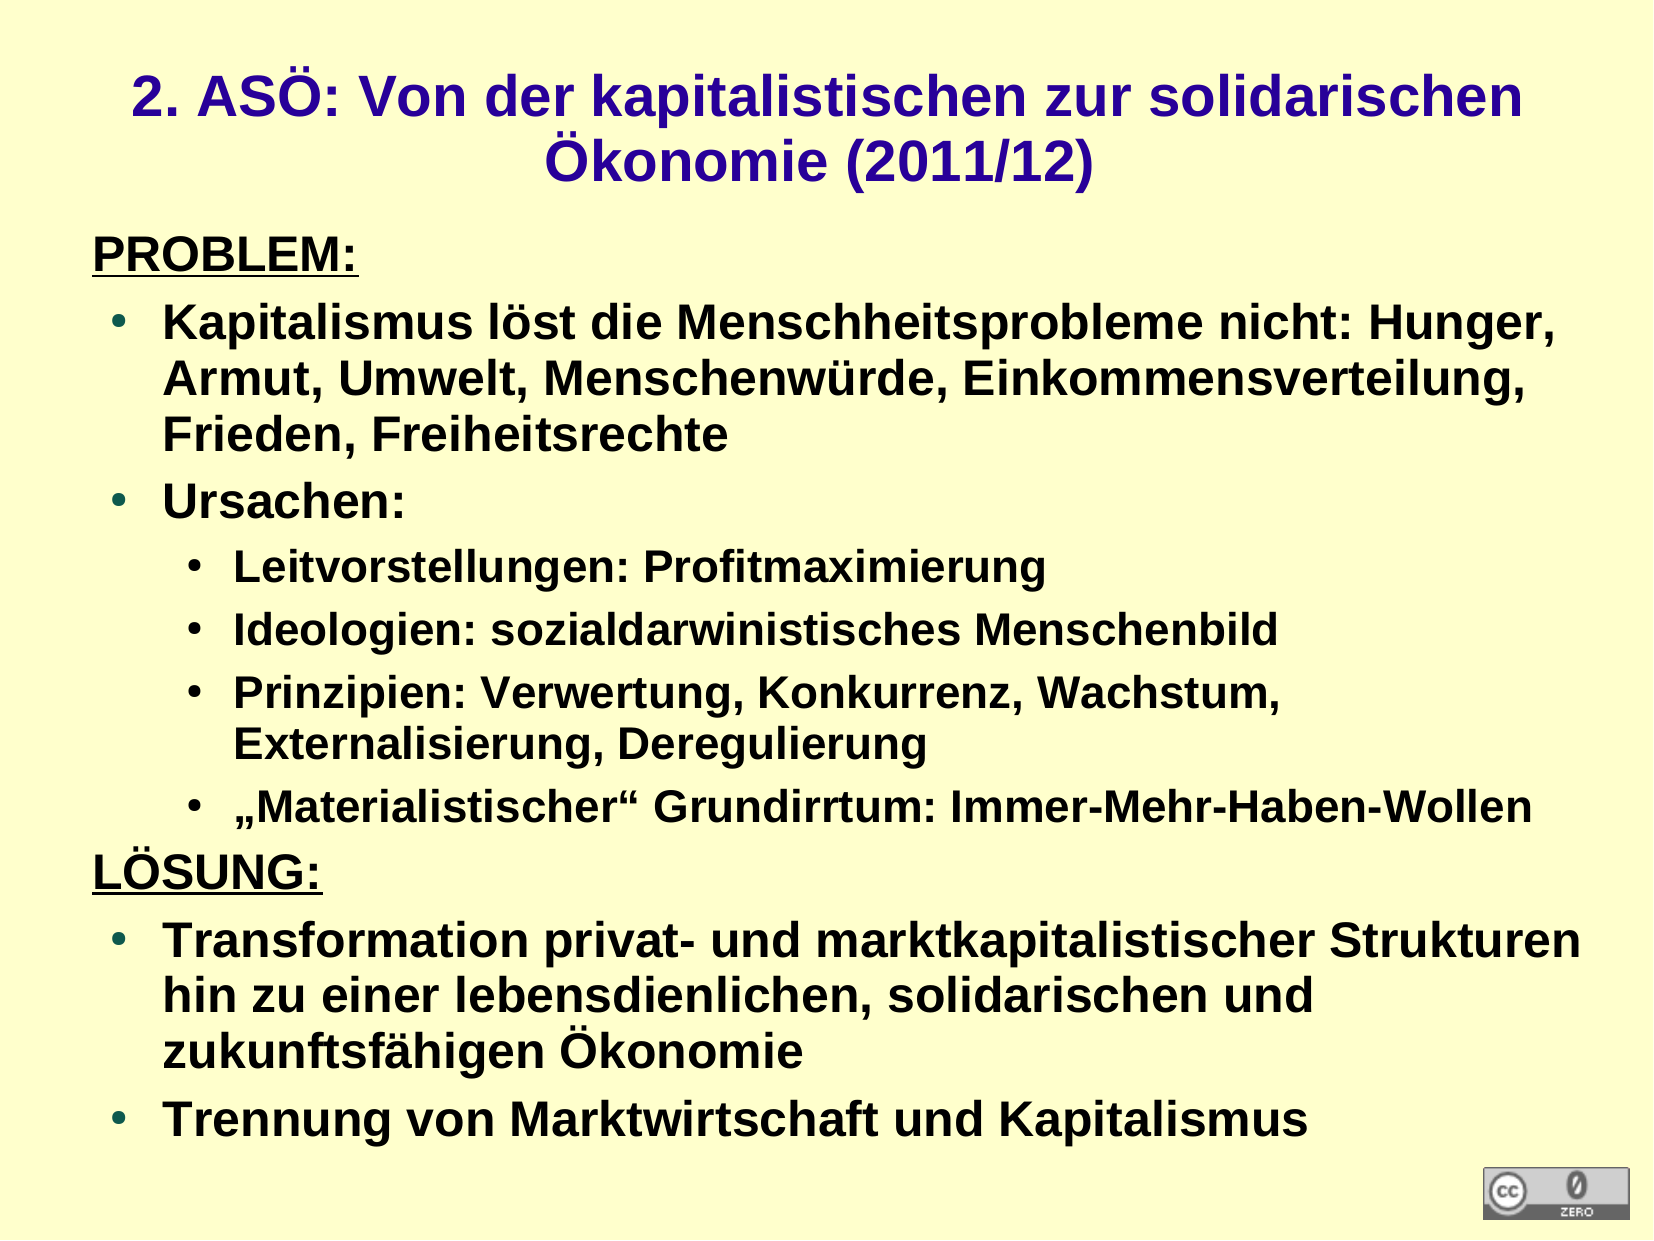

# 2. ASÖ: Von der kapitalistischen zur solidarischen Ökonomie (2011/12)
PROBLEM:
Kapitalismus löst die Menschheitsprobleme nicht: Hunger, Armut, Umwelt, Menschenwürde, Einkommensverteilung, Frieden, Freiheitsrechte
Ursachen:
Leitvorstellungen: Profitmaximierung
Ideologien: sozialdarwinistisches Menschenbild
Prinzipien: Verwertung, Konkurrenz, Wachstum, Externalisierung, Deregulierung
„Materialistischer“ Grundirrtum: Immer-Mehr-Haben-Wollen
LÖSUNG:
Transformation privat- und marktkapitalistischer Strukturen hin zu einer lebensdienlichen, solidarischen und zukunftsfähigen Ökonomie
Trennung von Marktwirtschaft und Kapitalismus